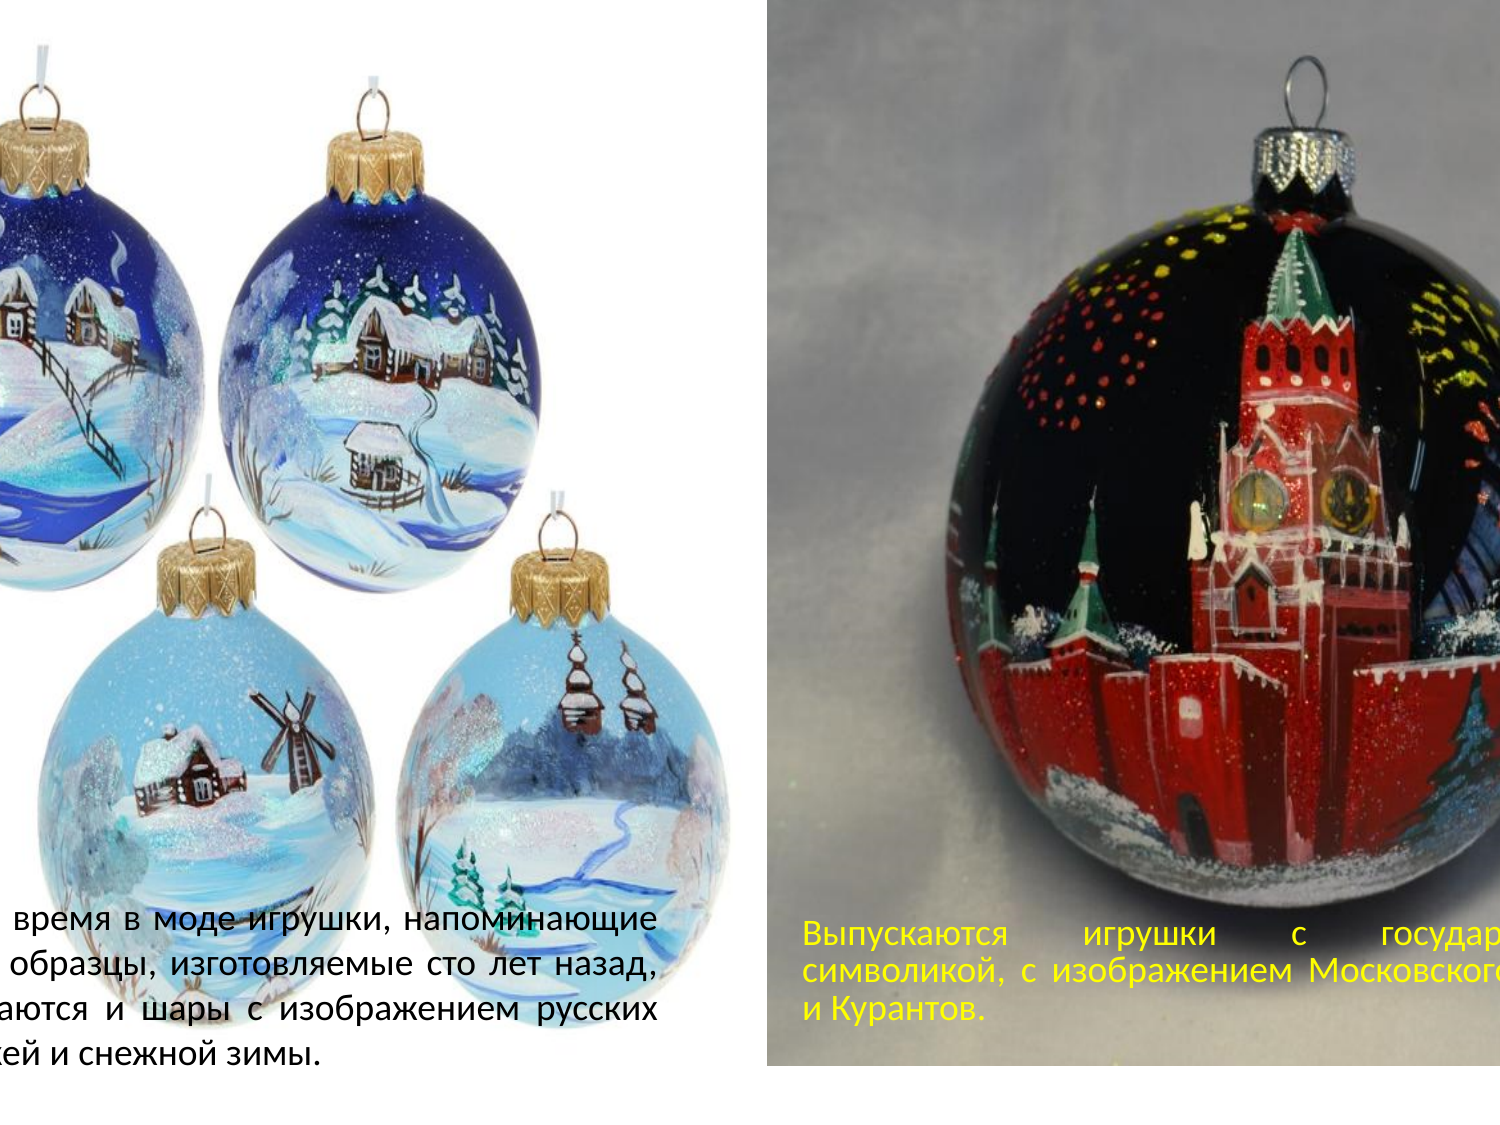

В наше время в моде игрушки, напоминающие старые образцы, изготовляемые сто лет назад, выпускаются и шары с изображением русских пейзажей и снежной зимы.
Выпускаются игрушки с государственной символикой, с изображением Московского Кремля и Курантов.